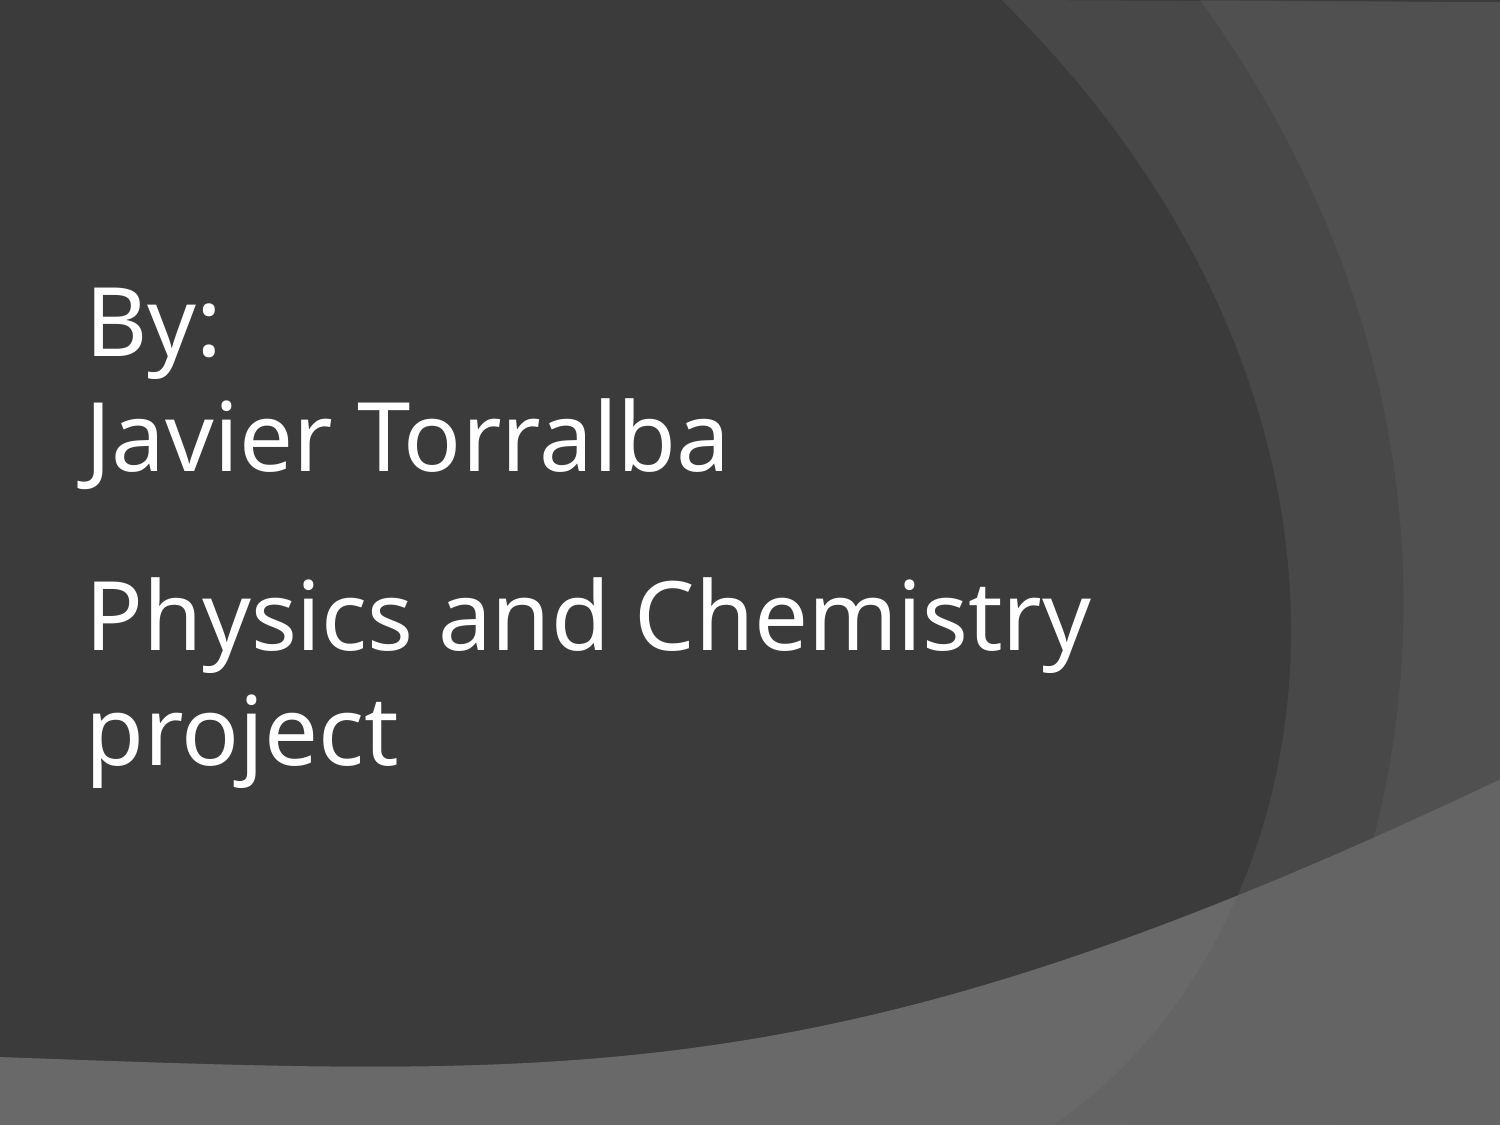

By:
Javier Torralba
# Physics and Chemistry project